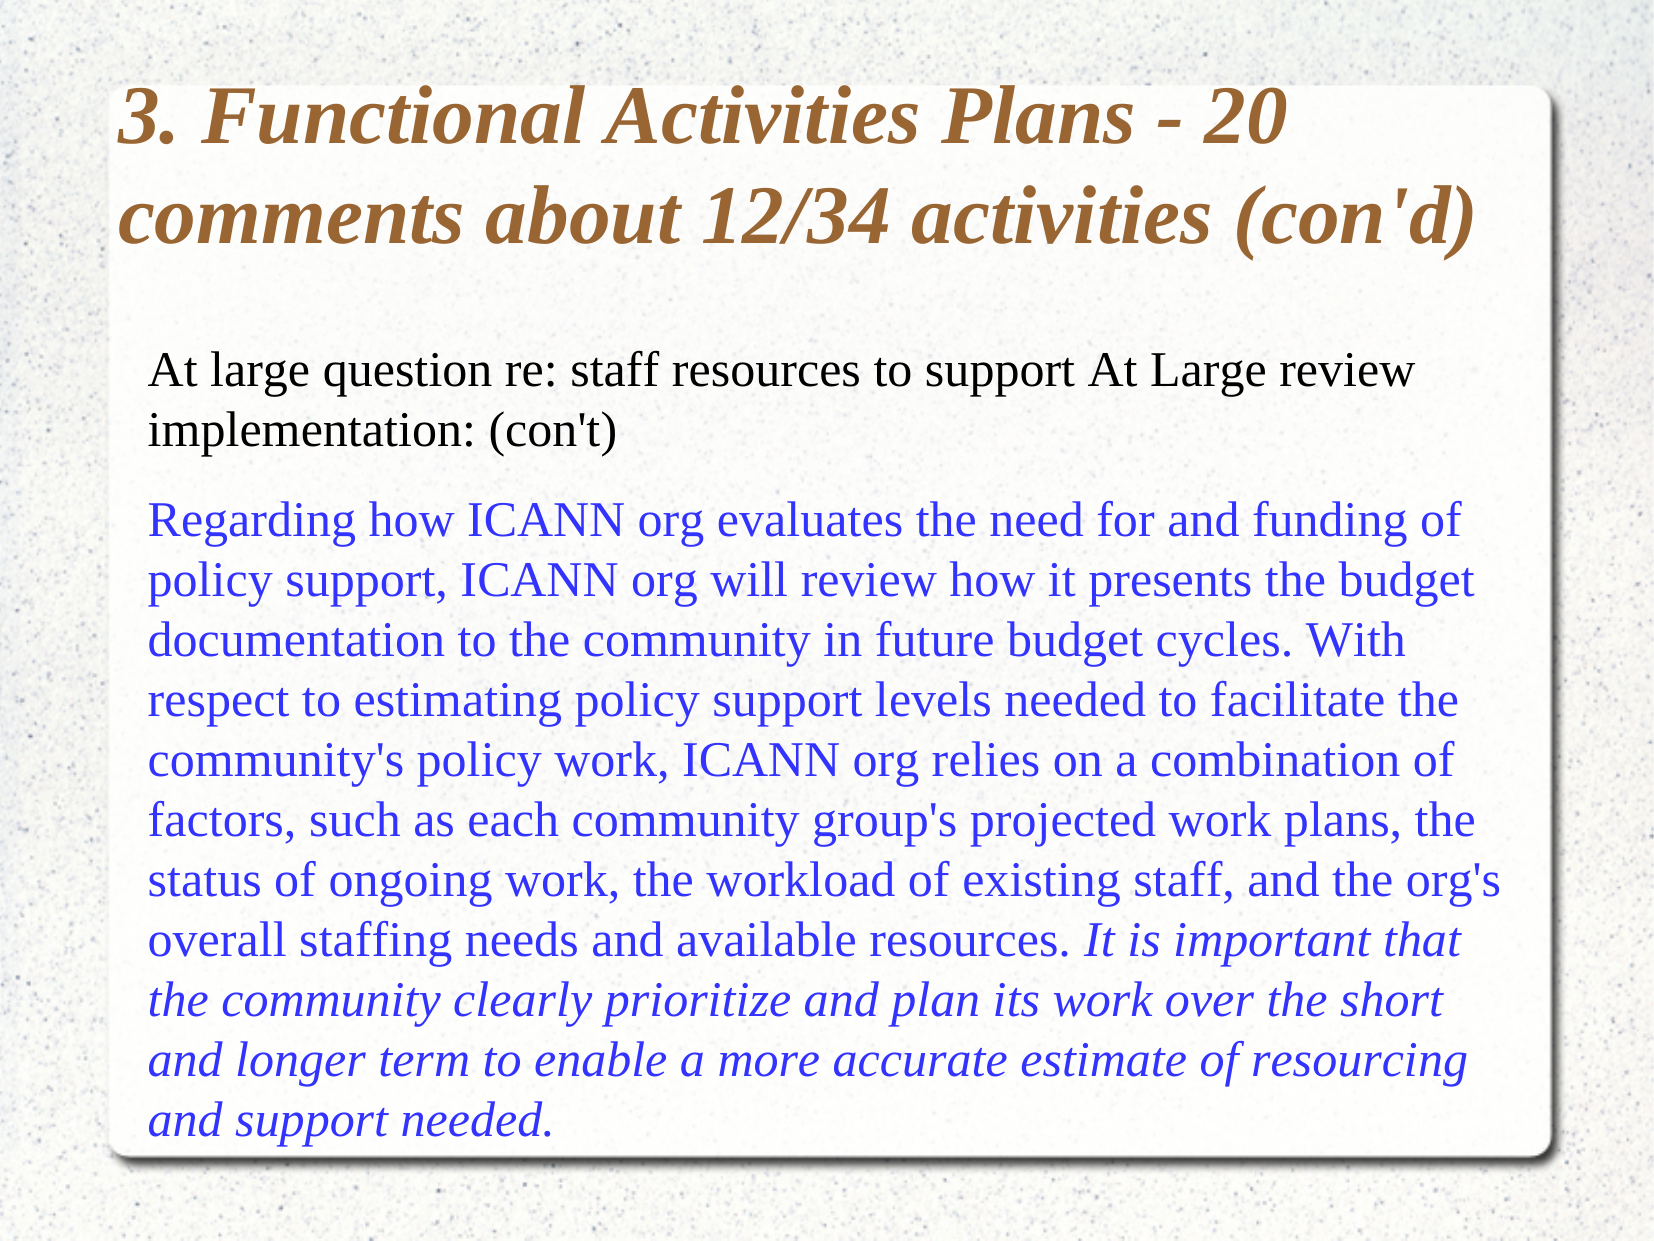

# 3. Functional Activities Plans - 20 comments about 12/34 activities (con'd)
At large question re: staff resources to support At Large review implementation: (con't)
Regarding how ICANN org evaluates the need for and funding of policy support, ICANN org will review how it presents the budget documentation to the community in future budget cycles. With respect to estimating policy support levels needed to facilitate the community's policy work, ICANN org relies on a combination of factors, such as each community group's projected work plans, the status of ongoing work, the workload of existing staff, and the org's overall staffing needs and available resources. It is important that the community clearly prioritize and plan its work over the short and longer term to enable a more accurate estimate of resourcing and support needed.